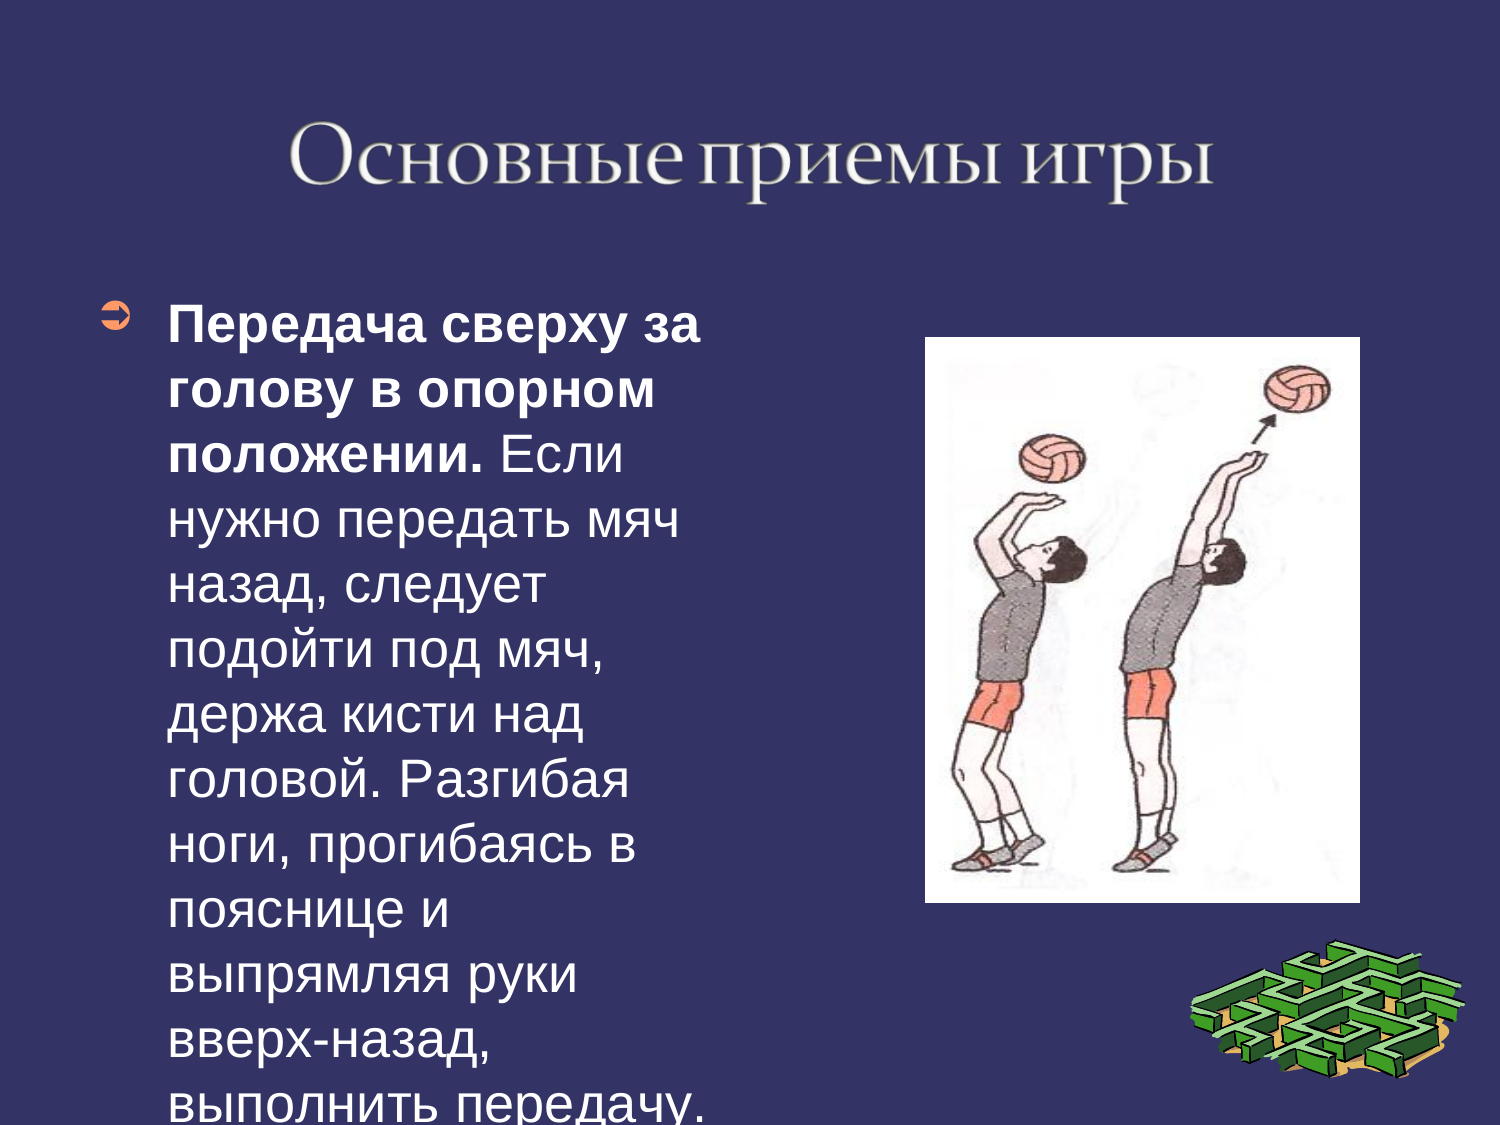

# Передача сверху за голову в опорном положении. Если нужно передать мяч назад, следует подойти под мяч, держа кисти над головой. Разгибая ноги, прогибаясь в пояснице и выпрямляя руки вверх-назад, выполнить передачу.